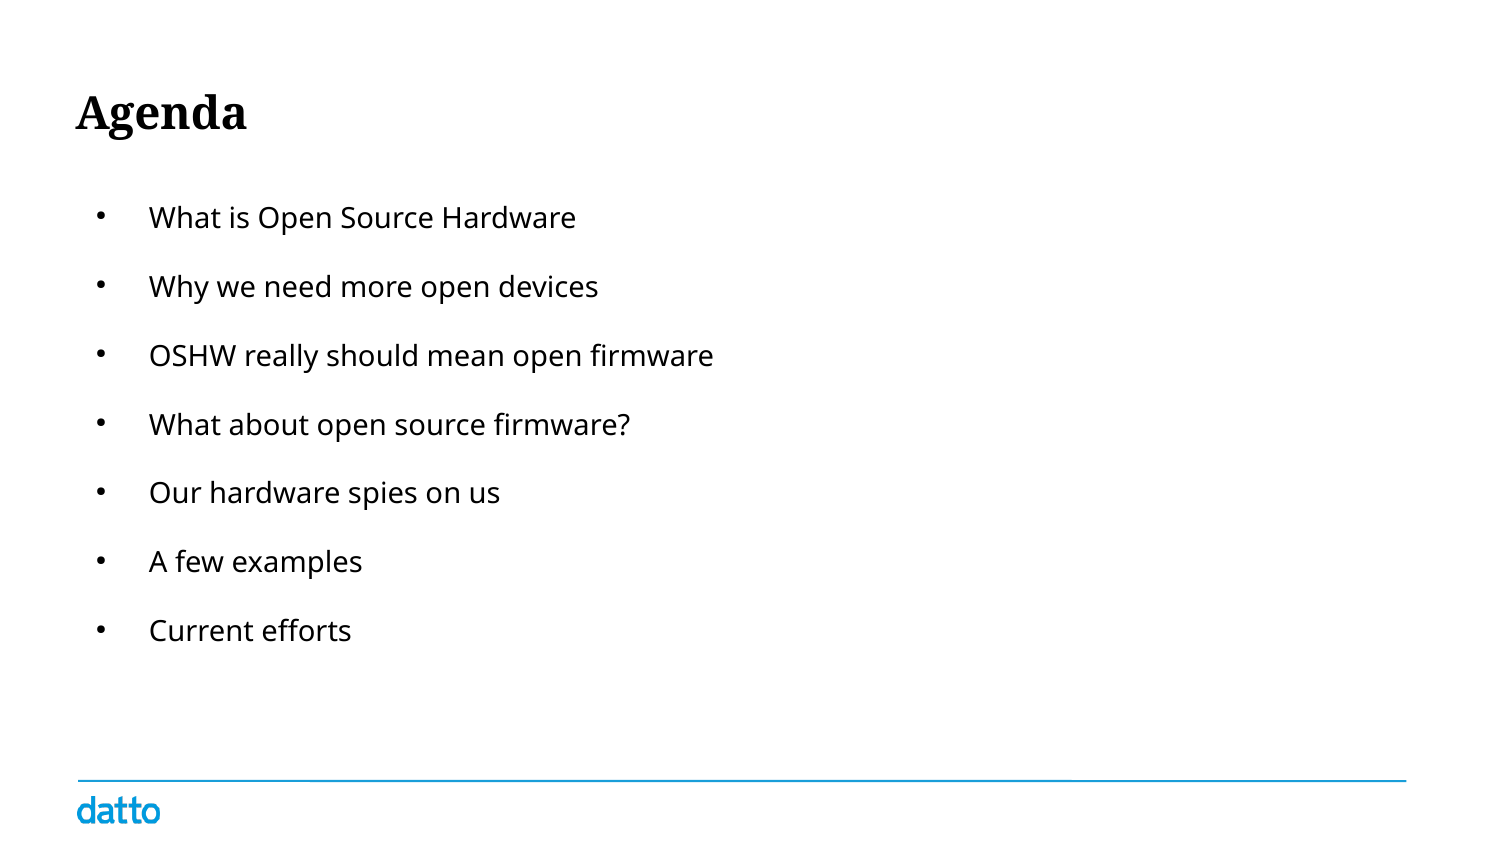

# Agenda
What is Open Source Hardware
Why we need more open devices
OSHW really should mean open firmware
What about open source firmware?
Our hardware spies on us
A few examples
Current efforts